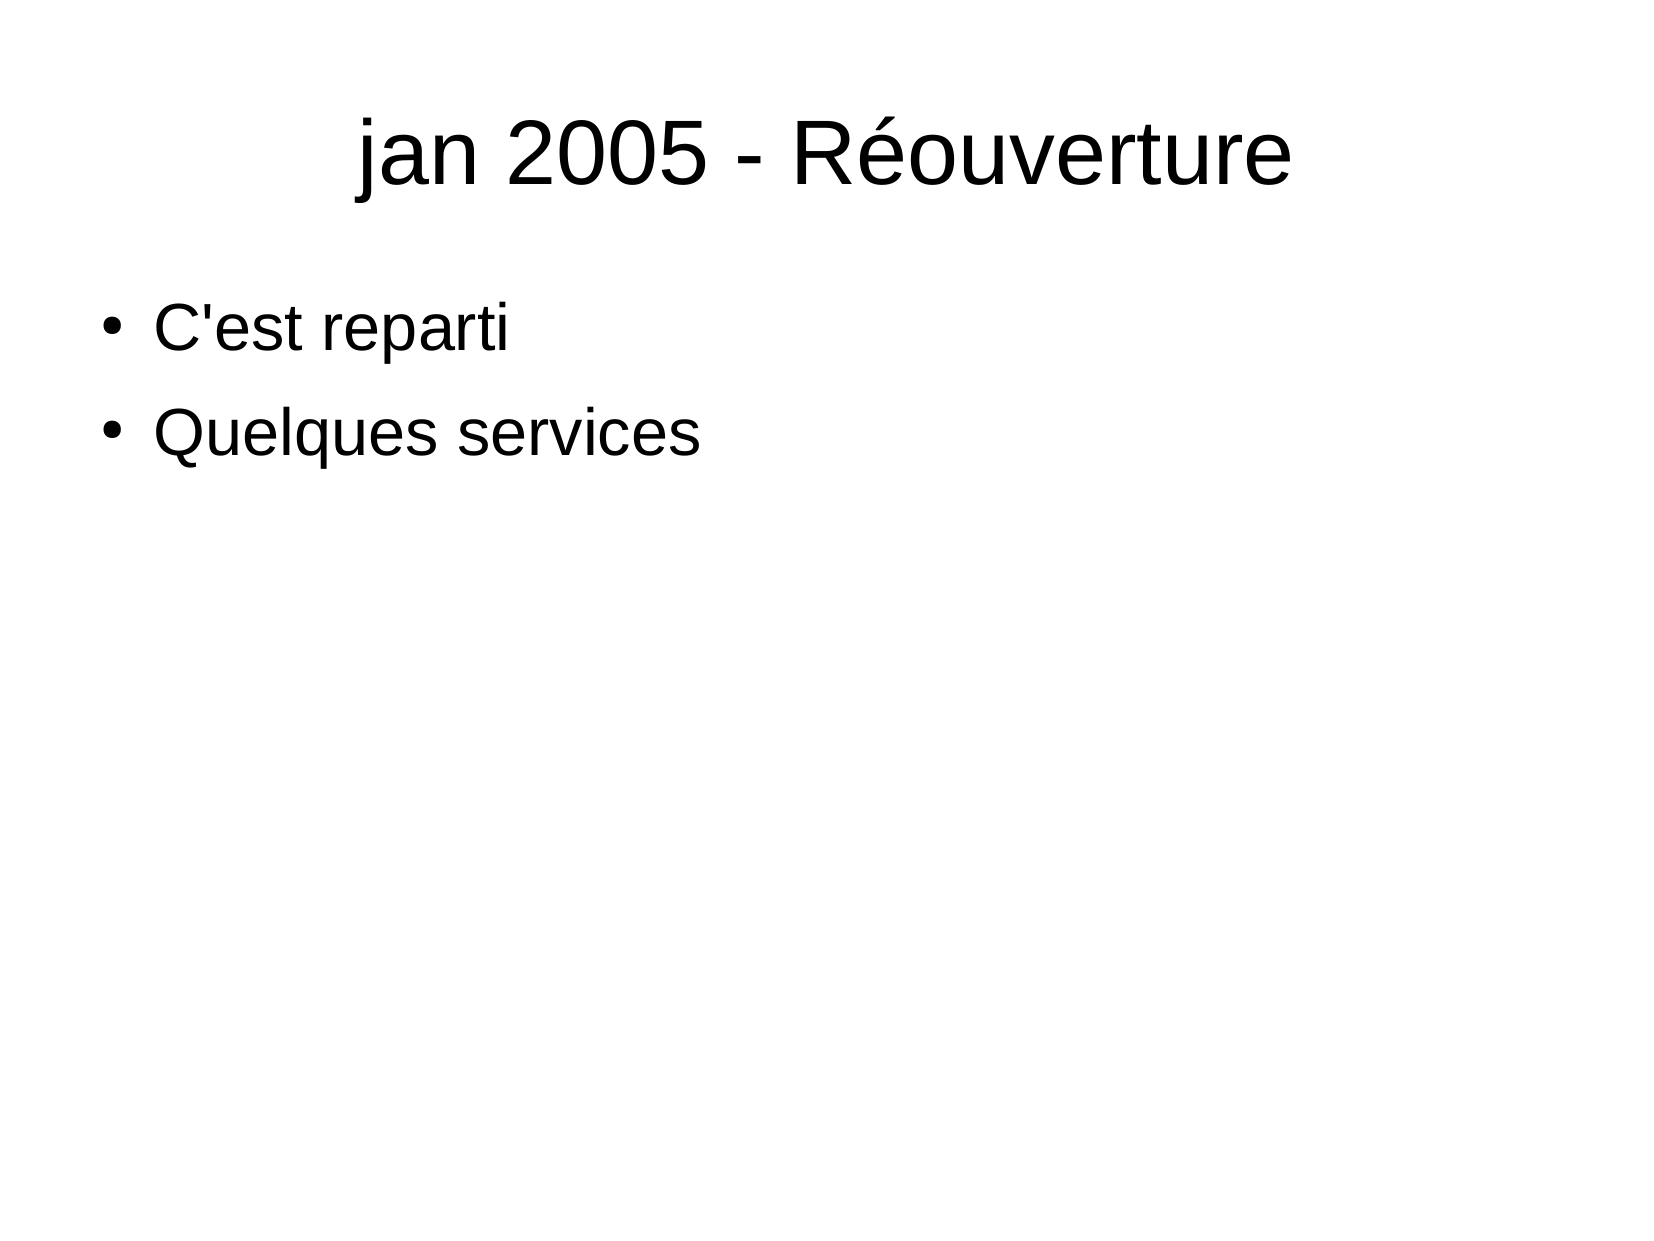

# jan 2005 - Réouverture
C'est reparti
Quelques services